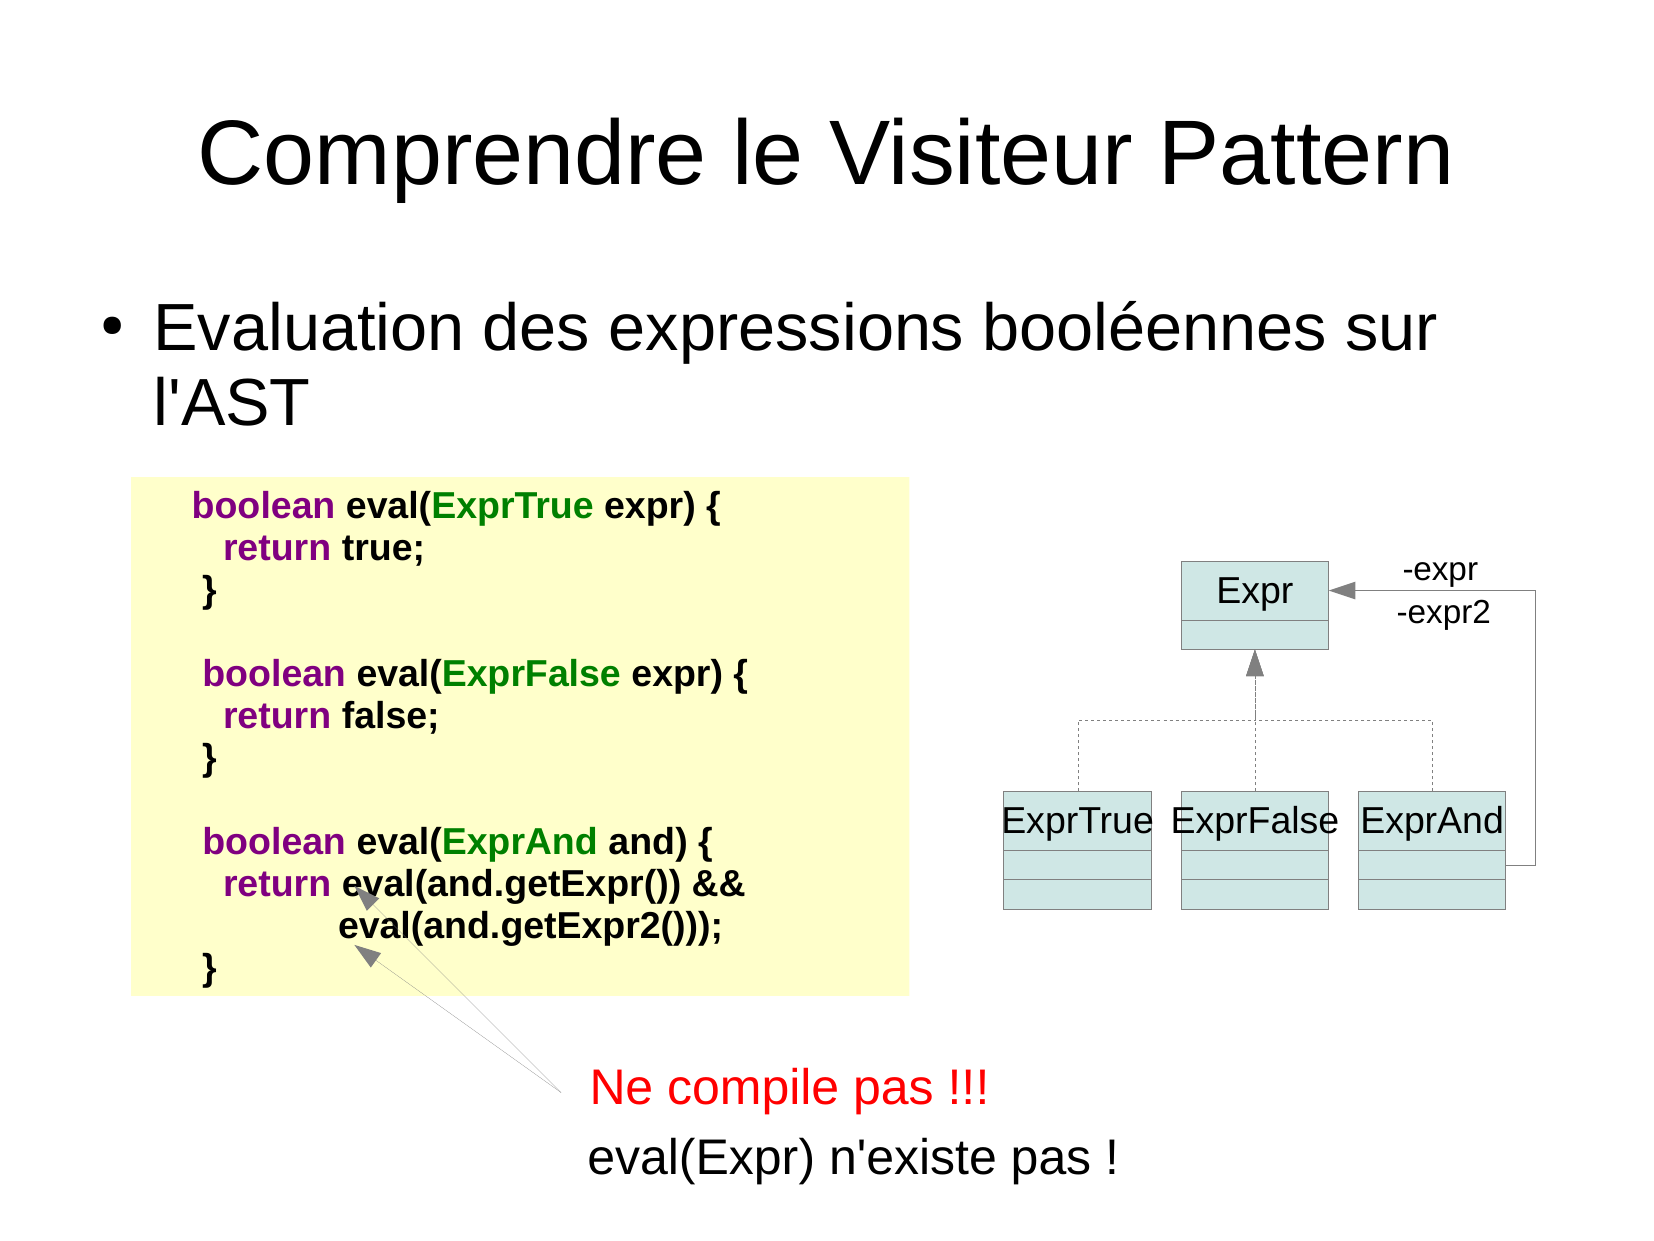

# Comprendre le Visiteur Pattern
Evaluation des expressions booléennes sur l'AST
 boolean eval(ExprTrue expr) {
 return true;
 }
 boolean eval(ExprFalse expr) {
 return false;
 }
 boolean eval(ExprAnd and) {
 return eval(and.getExpr()) &&
 eval(and.getExpr2()));
 }
-expr
Expr
-expr2
ExprTrue
ExprFalse
ExprAnd
Ne compile pas !!!
eval(Expr) n'existe pas !